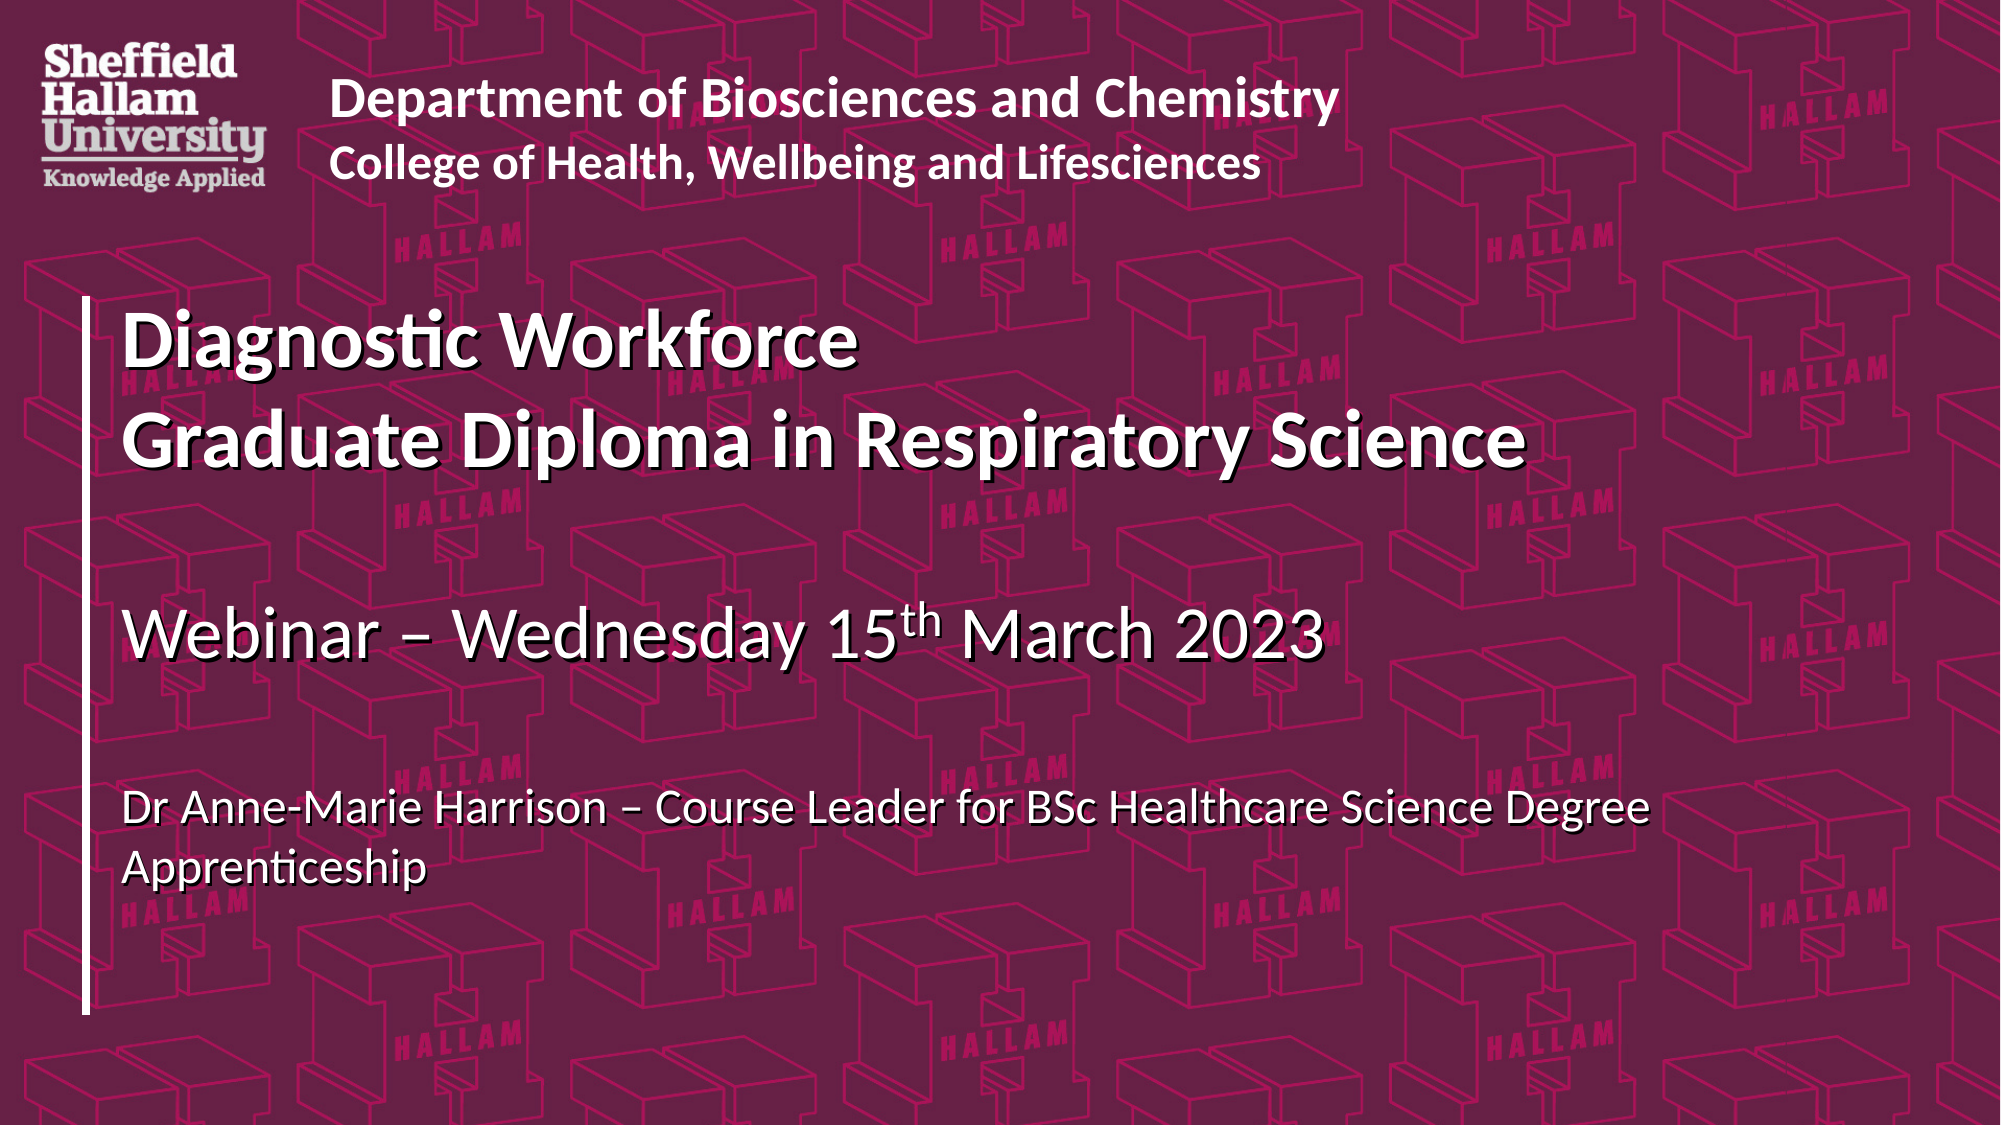

Department of Biosciences and Chemistry
College of Health, Wellbeing and Lifesciences
Diagnostic Workforce
Graduate Diploma in Respiratory Science
Webinar – Wednesday 15th March 2023
Dr Anne-Marie Harrison – Course Leader for BSc Healthcare Science Degree Apprenticeship